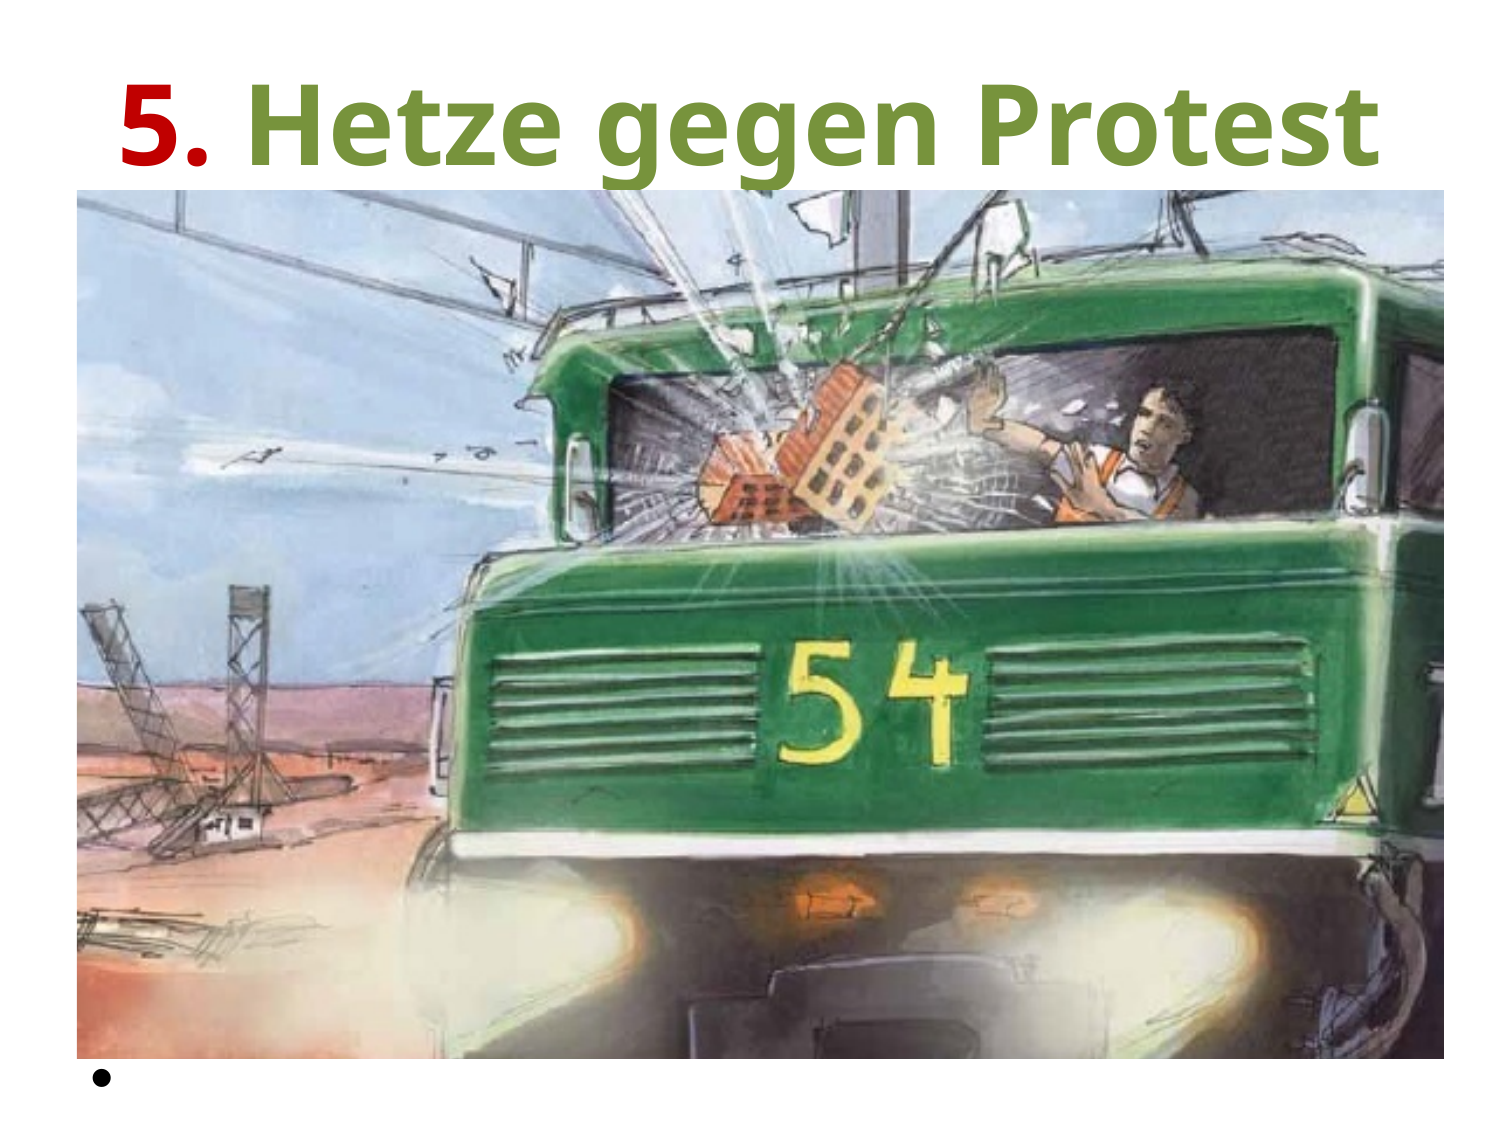

# 5. Hetze gegen Protest
Drei Tage im Juni 2013
Bericht über vermeintliche Attacke gegen Polizei auf Protestwiese (BILD am 11.6.2013)
Der arme Steuerzahler muss für Räumung blechen (BILD am 12.6.2013)
Horrorstory: Es seien Braunkohlezüge mit herunterhängenden Steinen angegriffen worden, die Lokführer gefährdeten
(BILD am 14.6.2013)